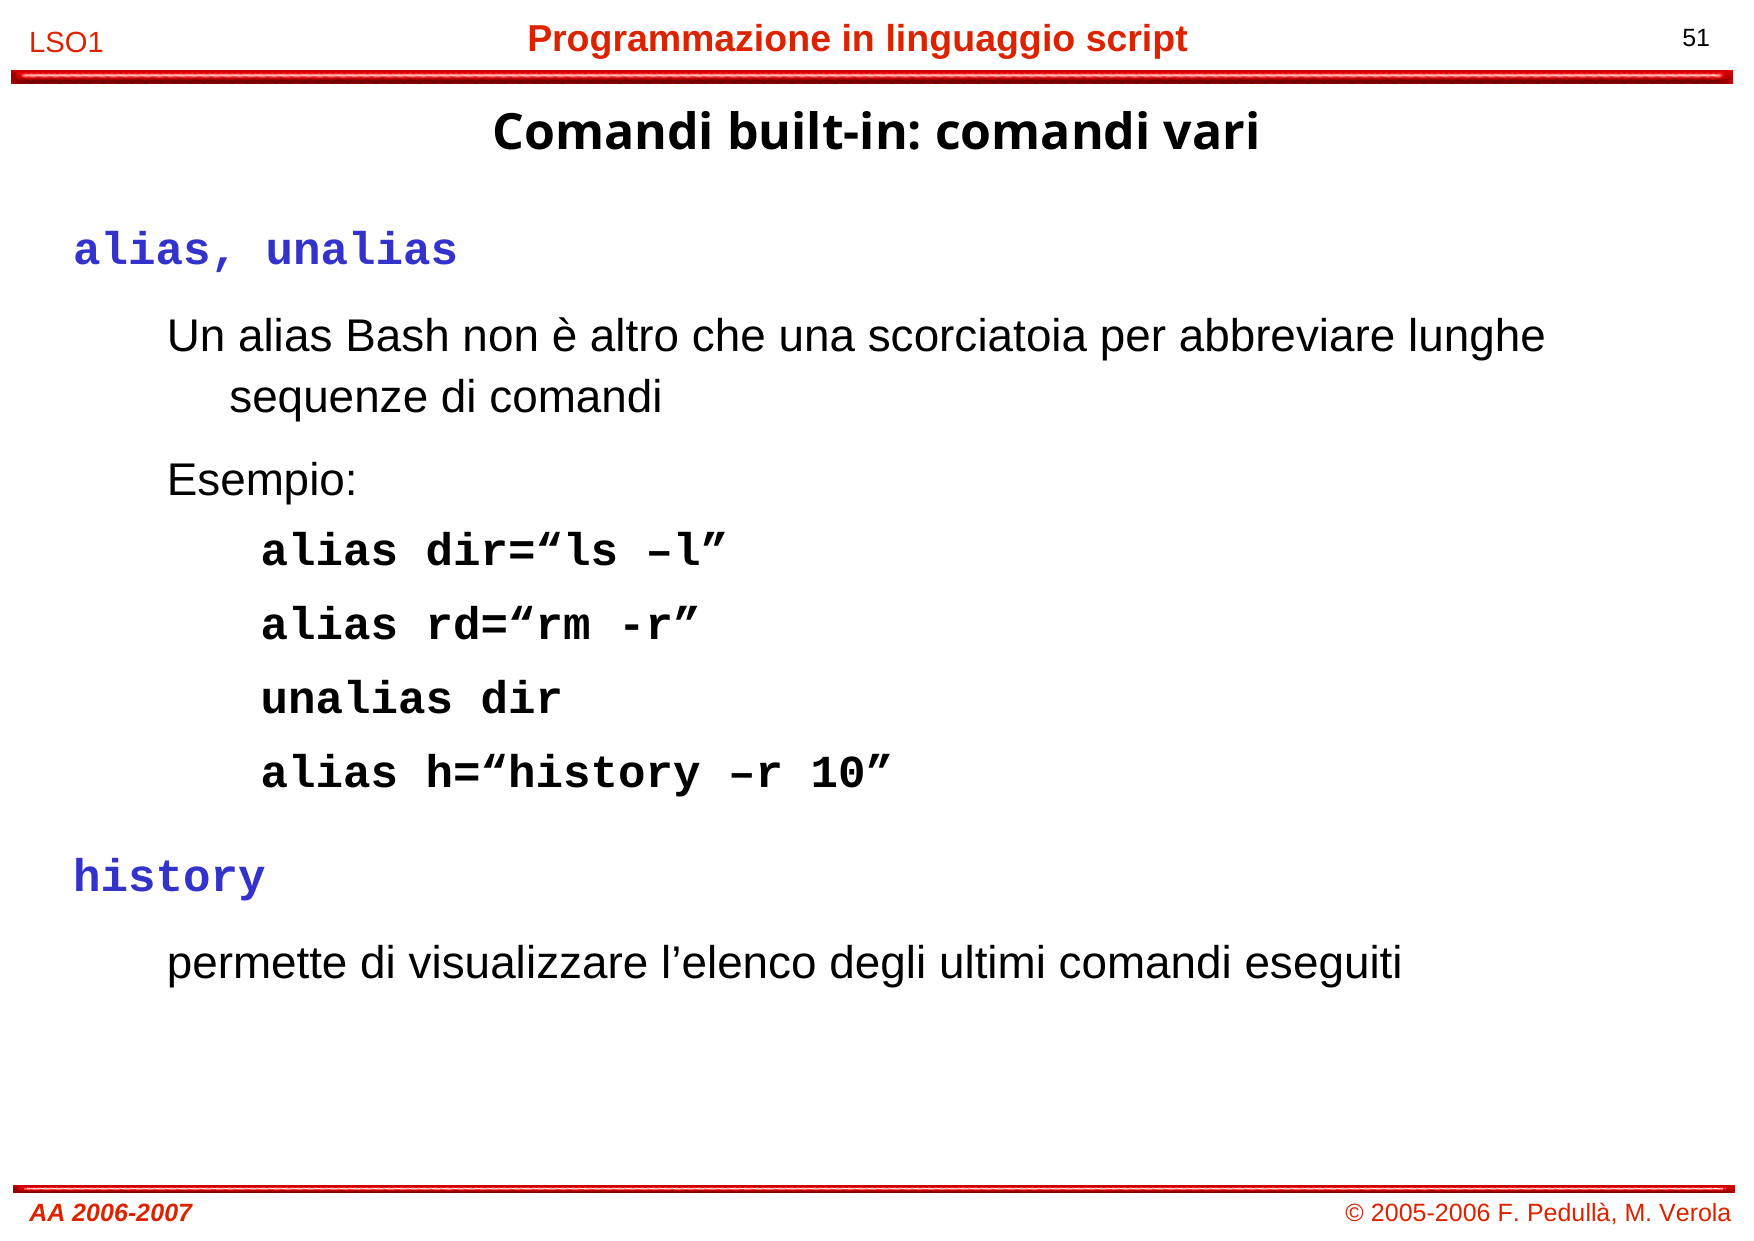

# Comandi built-in: comandi vari
alias, unalias
Un alias Bash non è altro che una scorciatoia per abbreviare lunghe sequenze di comandi
Esempio:
alias dir=“ls –l”
alias rd=“rm -r”
unalias dir
alias h=“history –r 10”
history
permette di visualizzare l’elenco degli ultimi comandi eseguiti